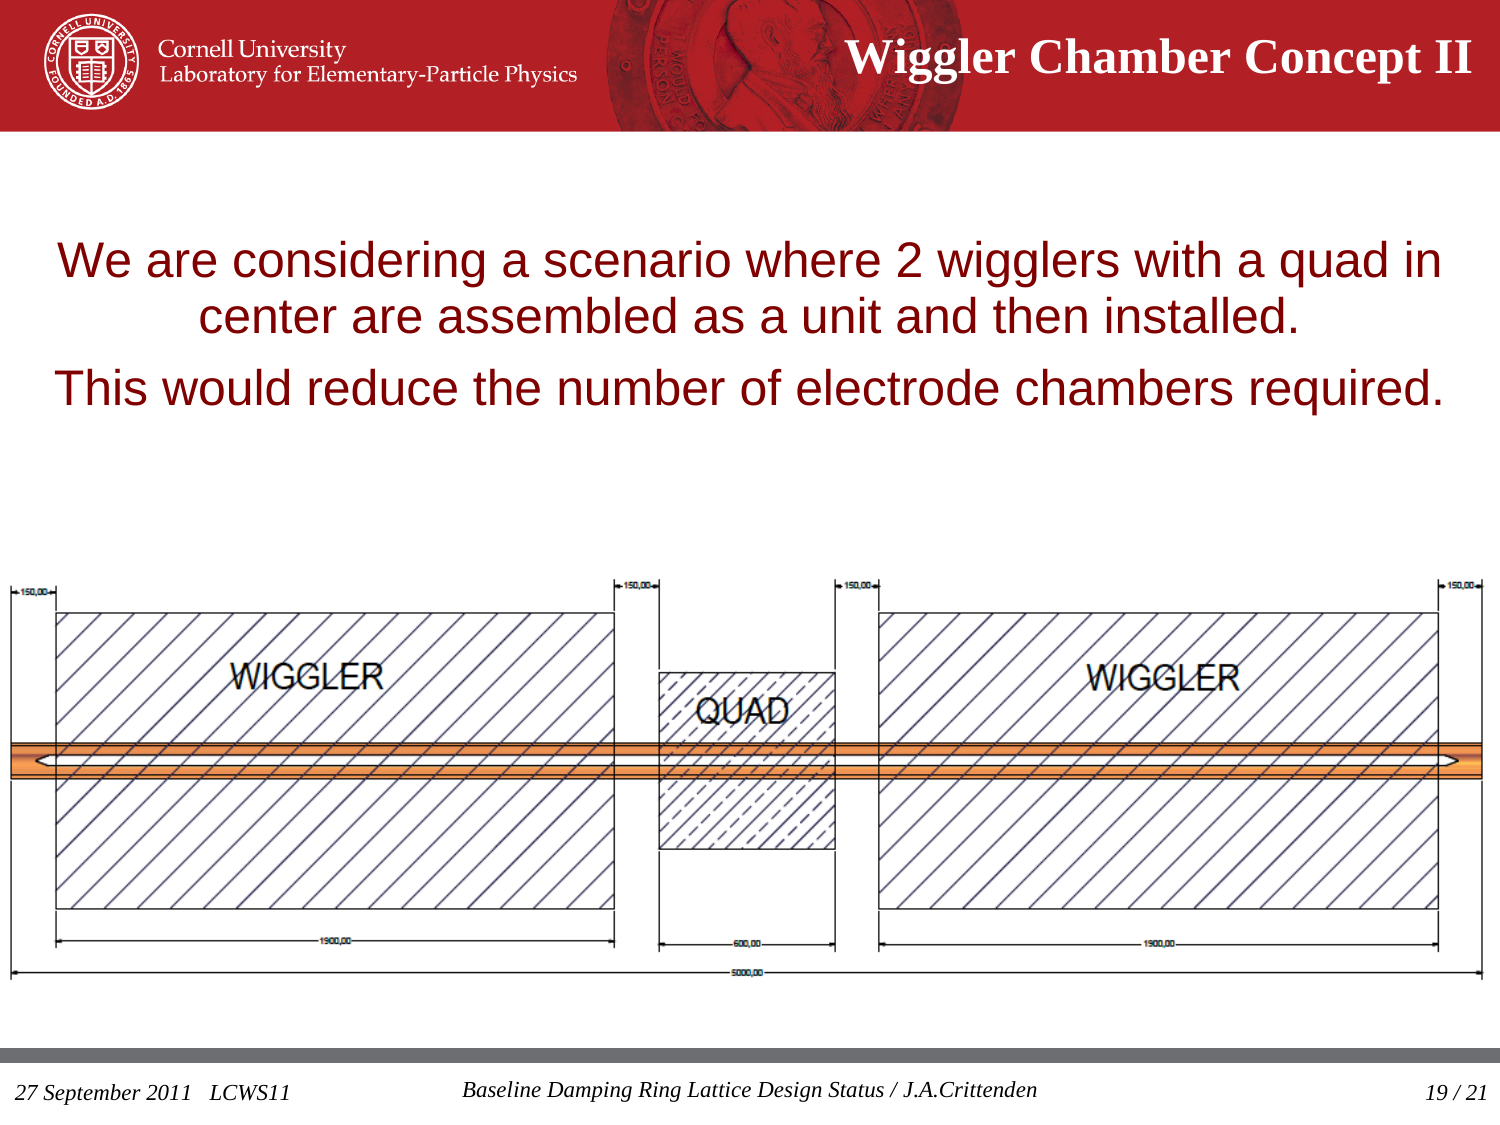

Wiggler Chamber Concept II
# We are considering a scenario where 2 wigglers with a quad in center are assembled as a unit and then installed.
This would reduce the number of electrode chambers required.